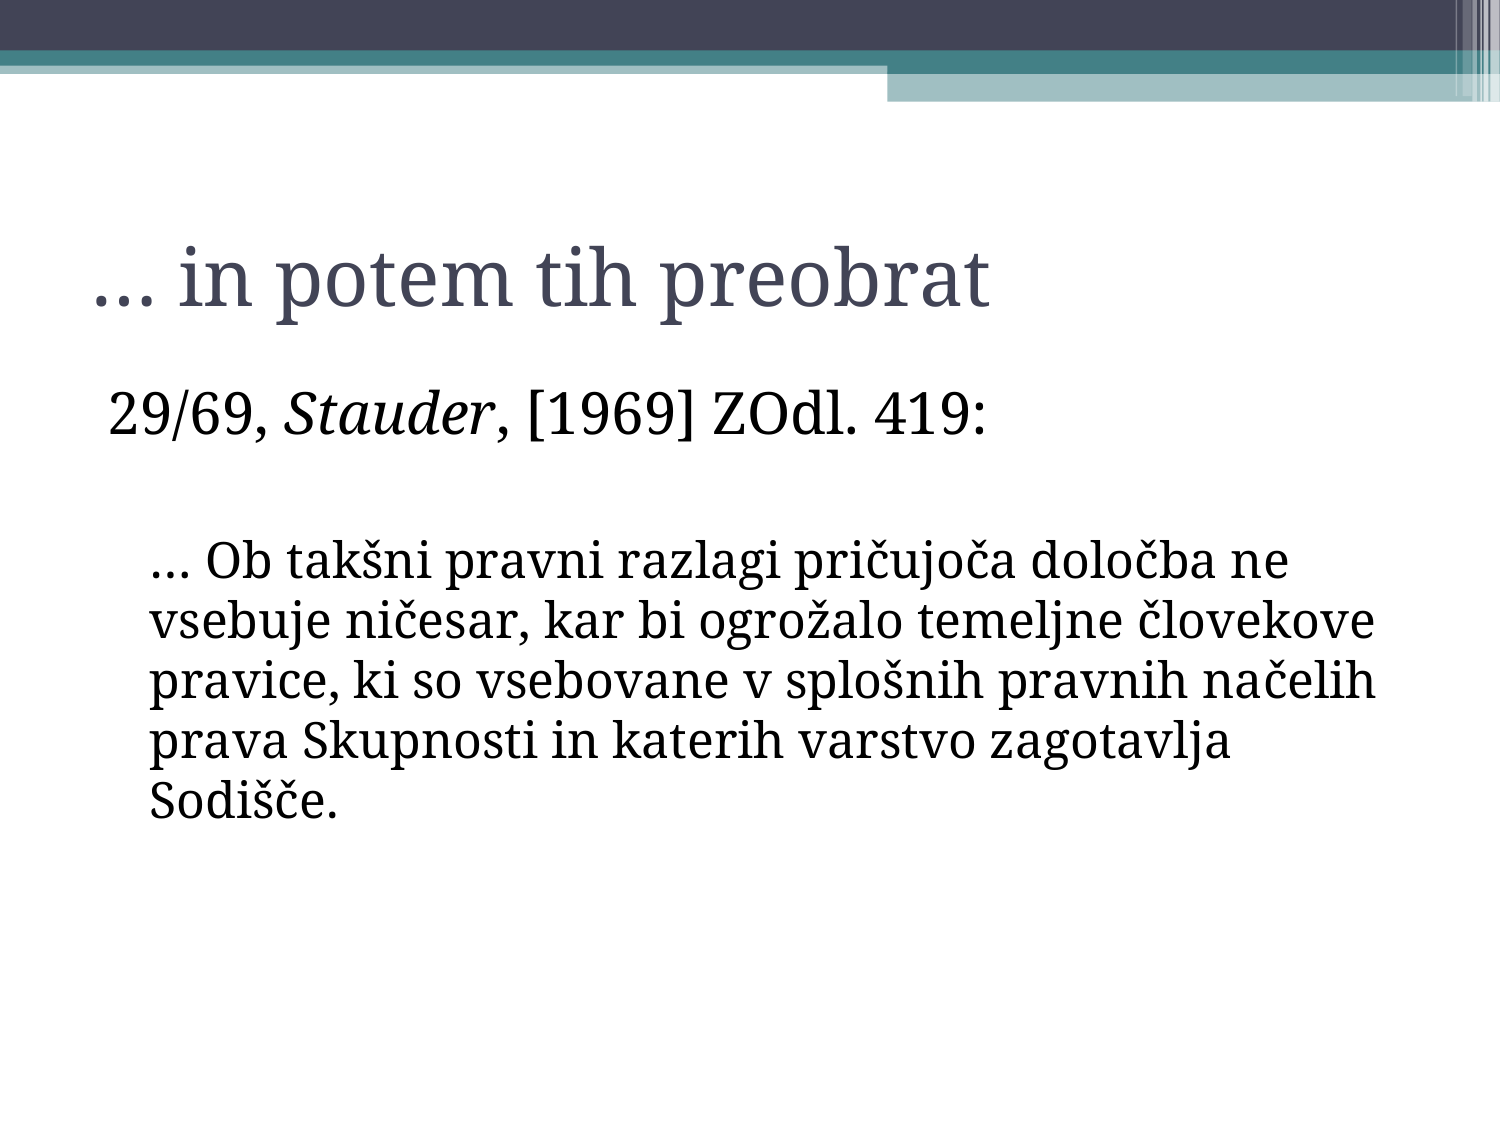

# … in potem tih preobrat
29/69, Stauder, [1969] ZOdl. 419:
	… Ob takšni pravni razlagi pričujoča določba ne vsebuje ničesar, kar bi ogrožalo temeljne človekove pravice, ki so vsebovane v splošnih pravnih načelih prava Skupnosti in katerih varstvo zagotavlja Sodišče.